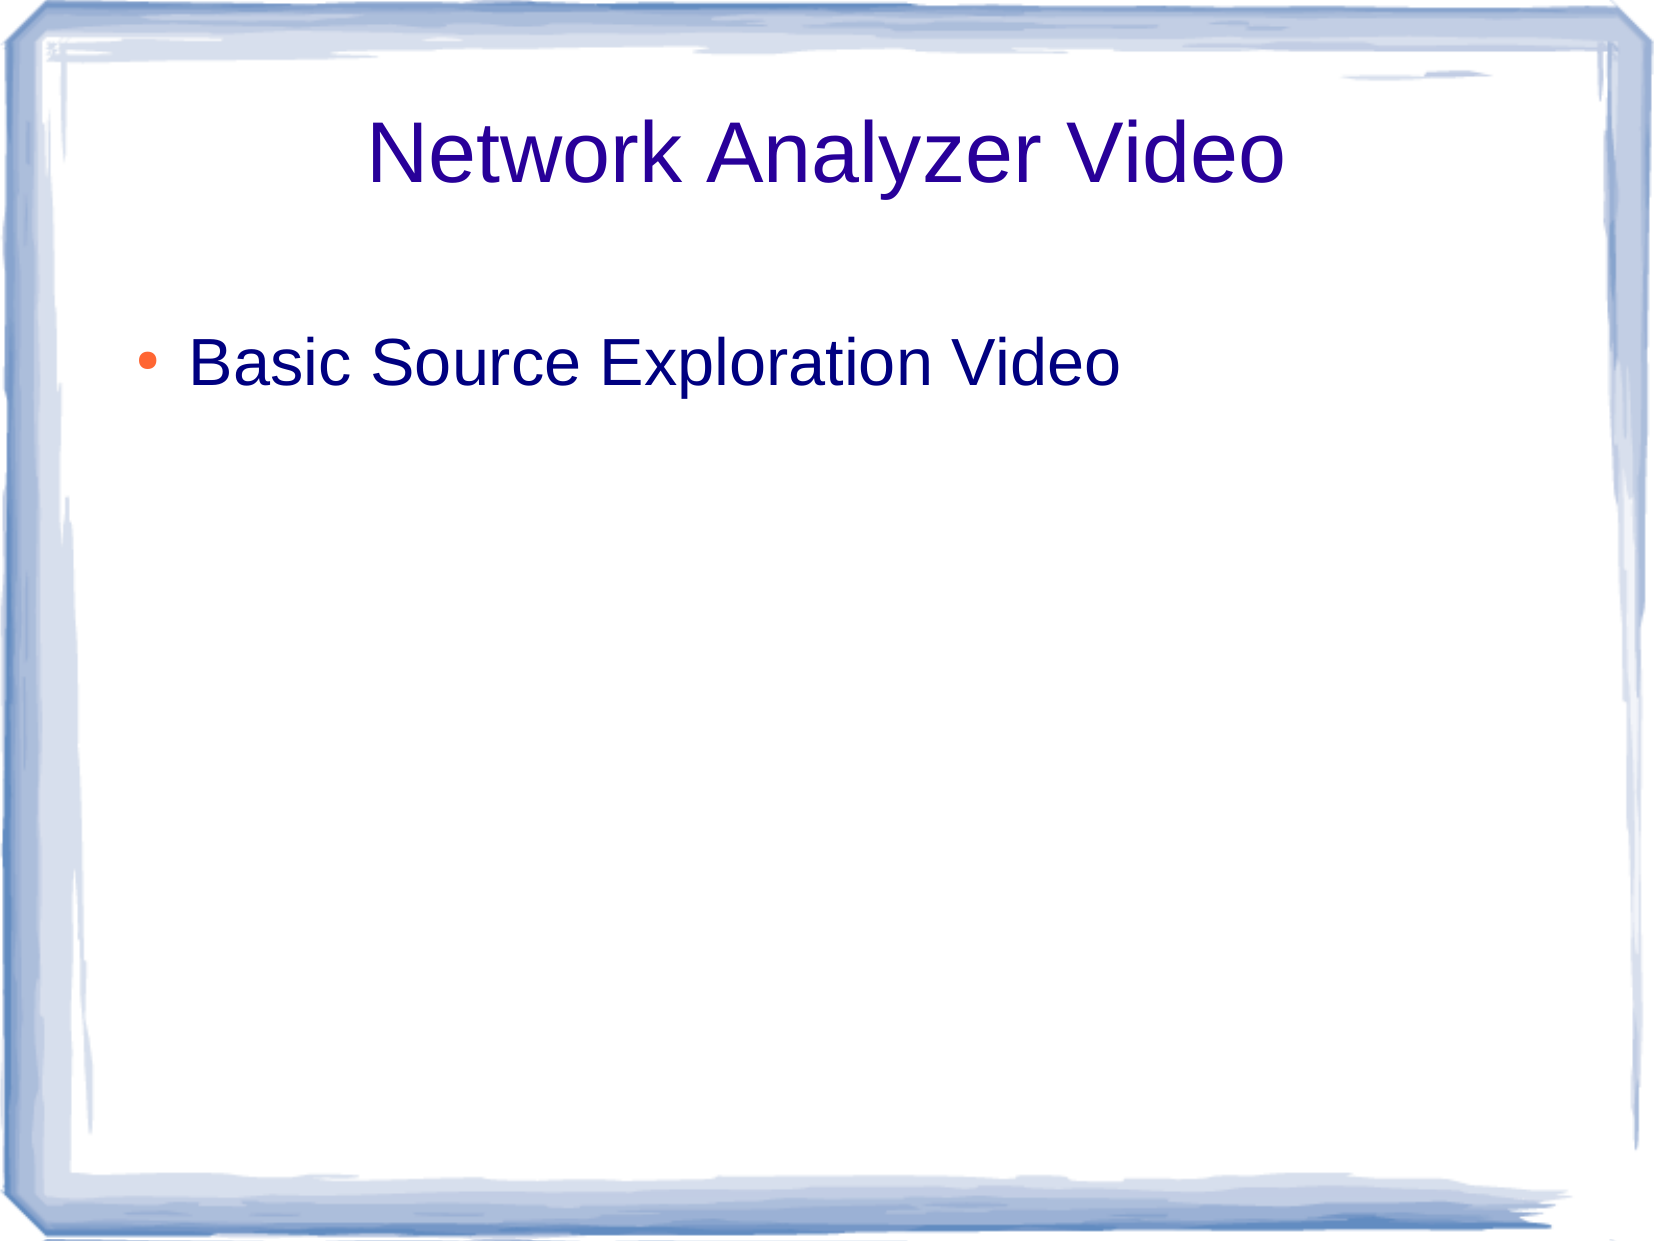

# Network Analyzer Video
Basic Source Exploration Video